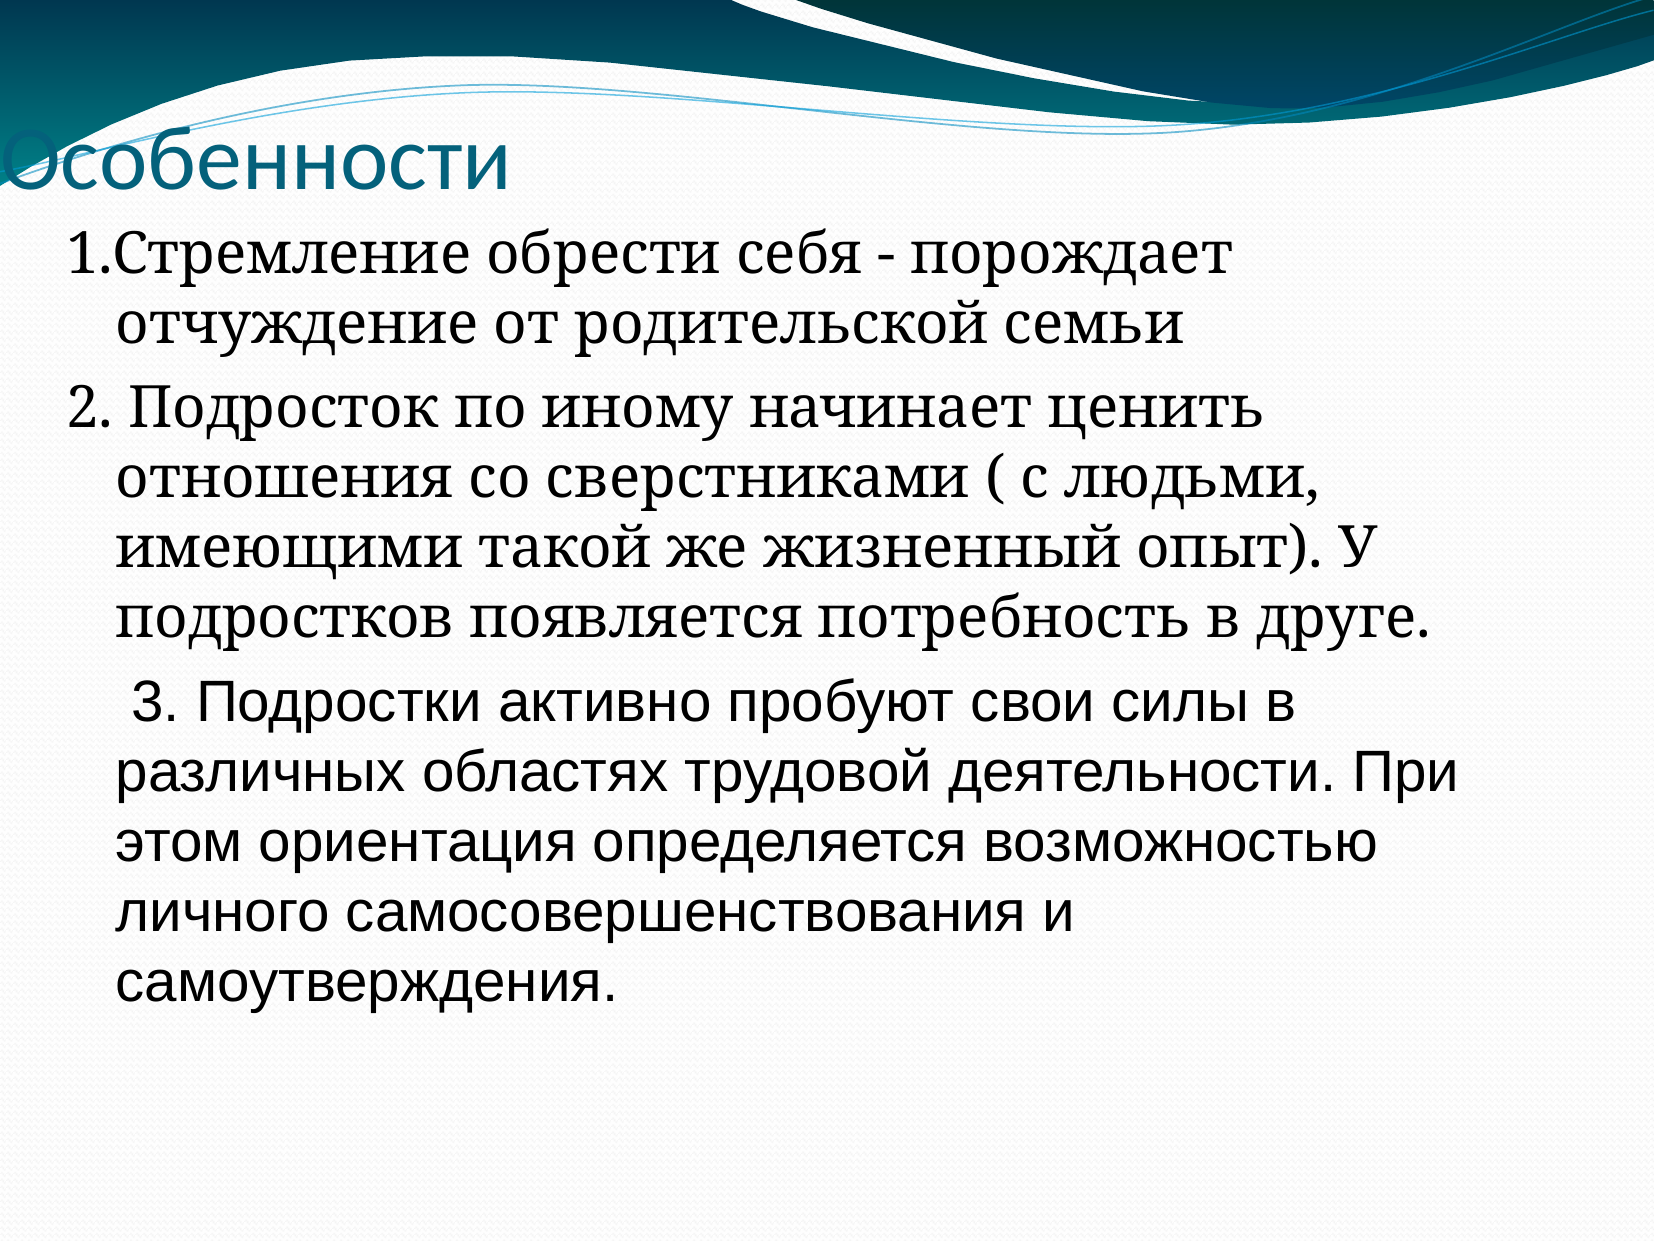

# Особенности
1.Стремление обрести себя - порождает отчуждение от родительской семьи
2. Подросток по иному начинает ценить отношения со сверстниками ( с людьми, имеющими такой же жизненный опыт). У подростков появляется потребность в друге.
 3. Подростки активно пробуют свои силы в различных областях трудовой деятельности. При этом ориентация определяется возможностью личного самосовершенствования и самоутверждения.